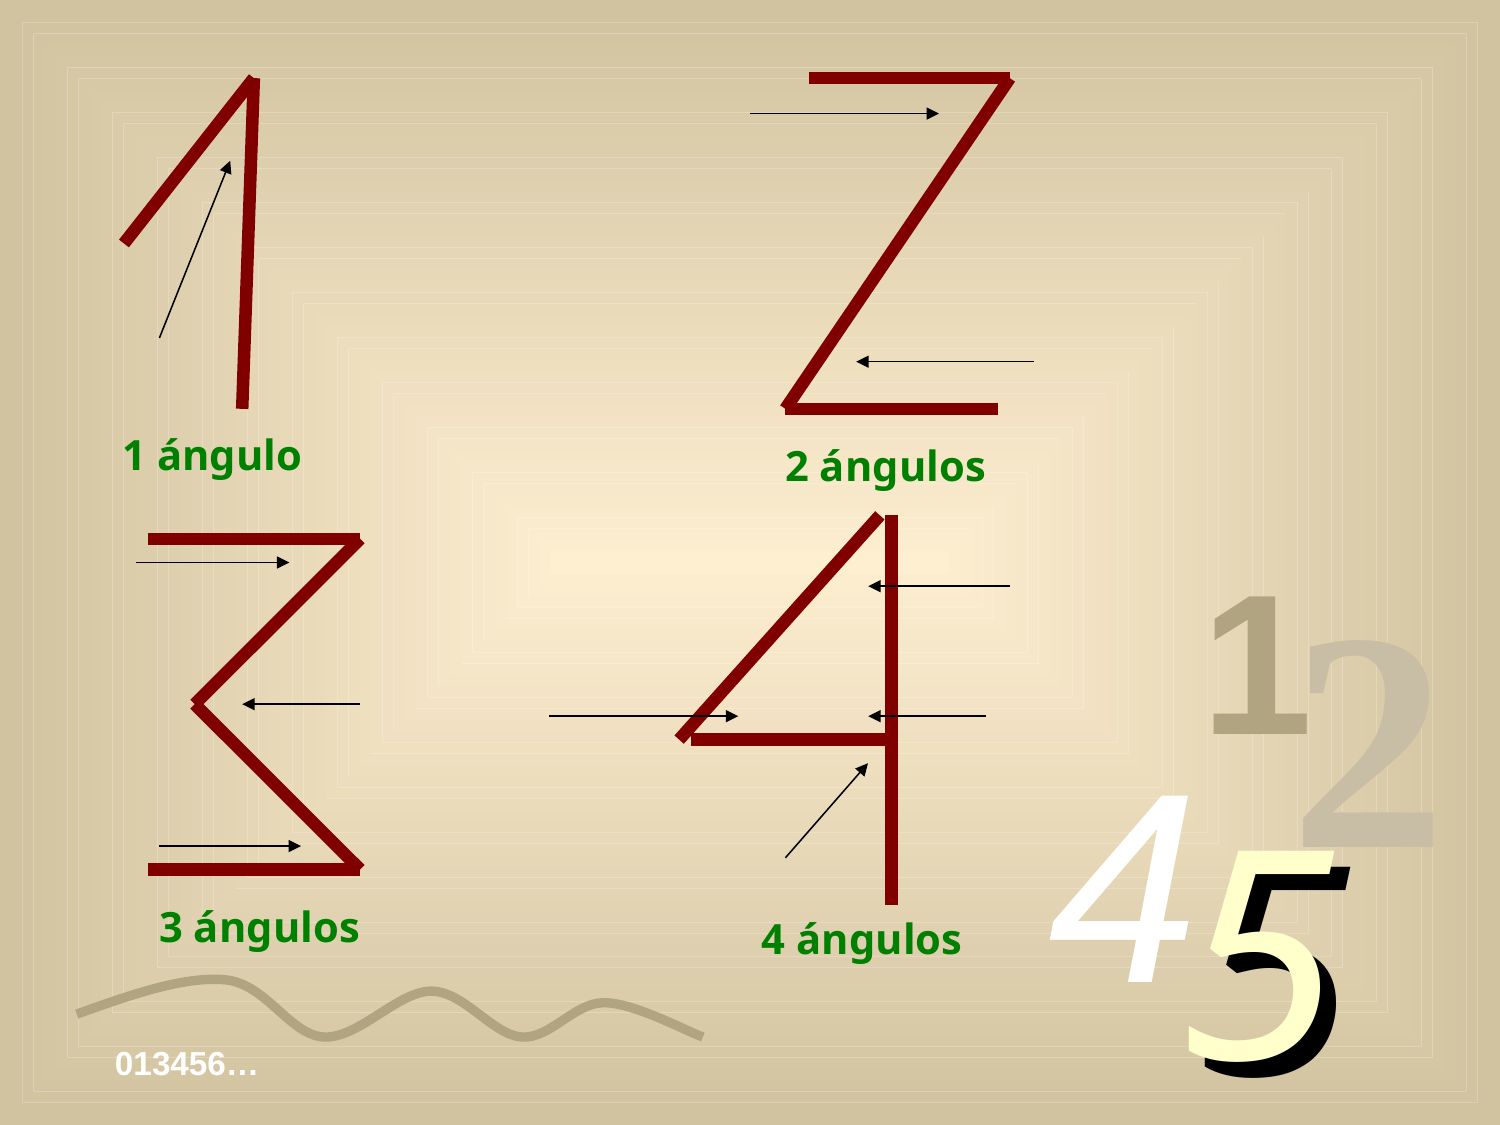

1 ángulo
2 ángulos
1
2
4
5
3 ángulos
4 ángulos
013456…